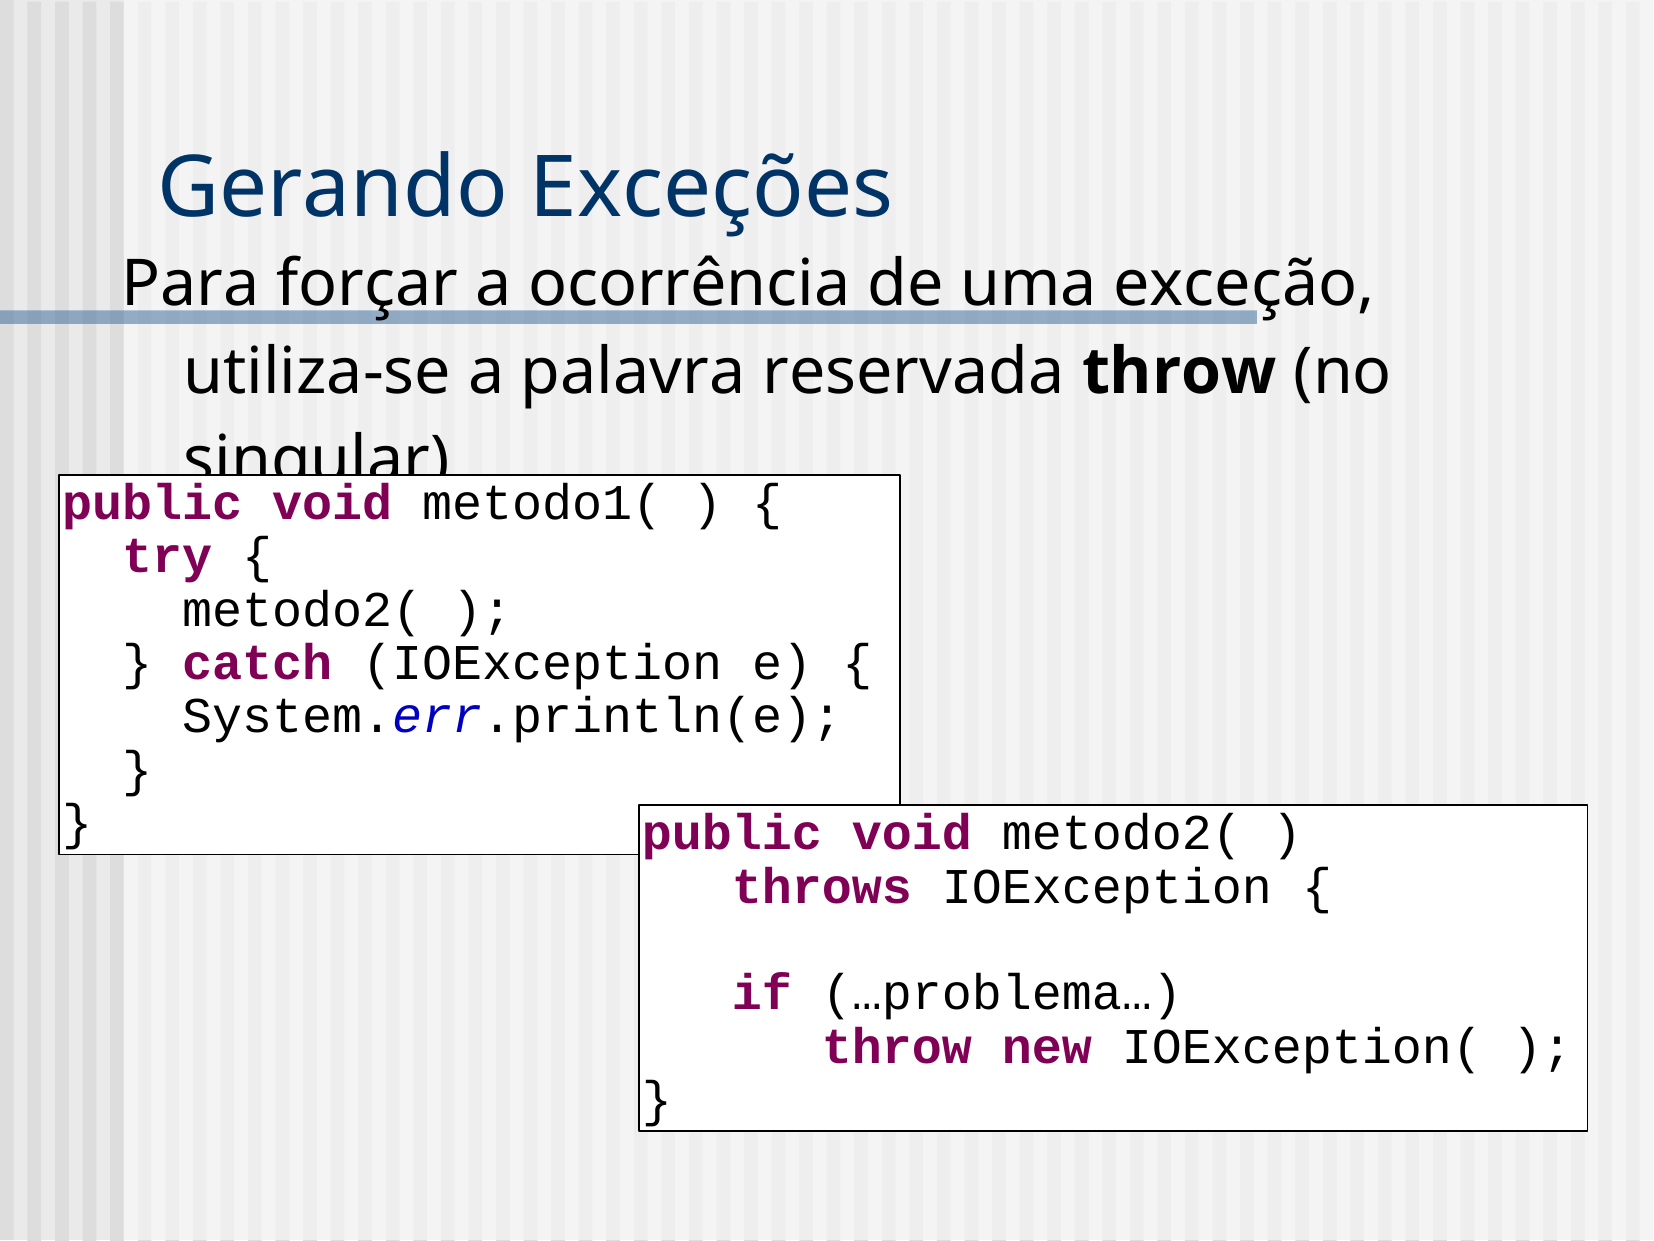

# Gerando Exceções
Para forçar a ocorrência de uma exceção, utiliza-se a palavra reservada throw (no singular)
public void metodo1( ) {
 try {
 metodo2( );
 } catch (IOException e) {
 System.err.println(e);
 }
}
public void metodo2( )
 throws IOException {
 if (…problema…)
 throw new IOException( );
}